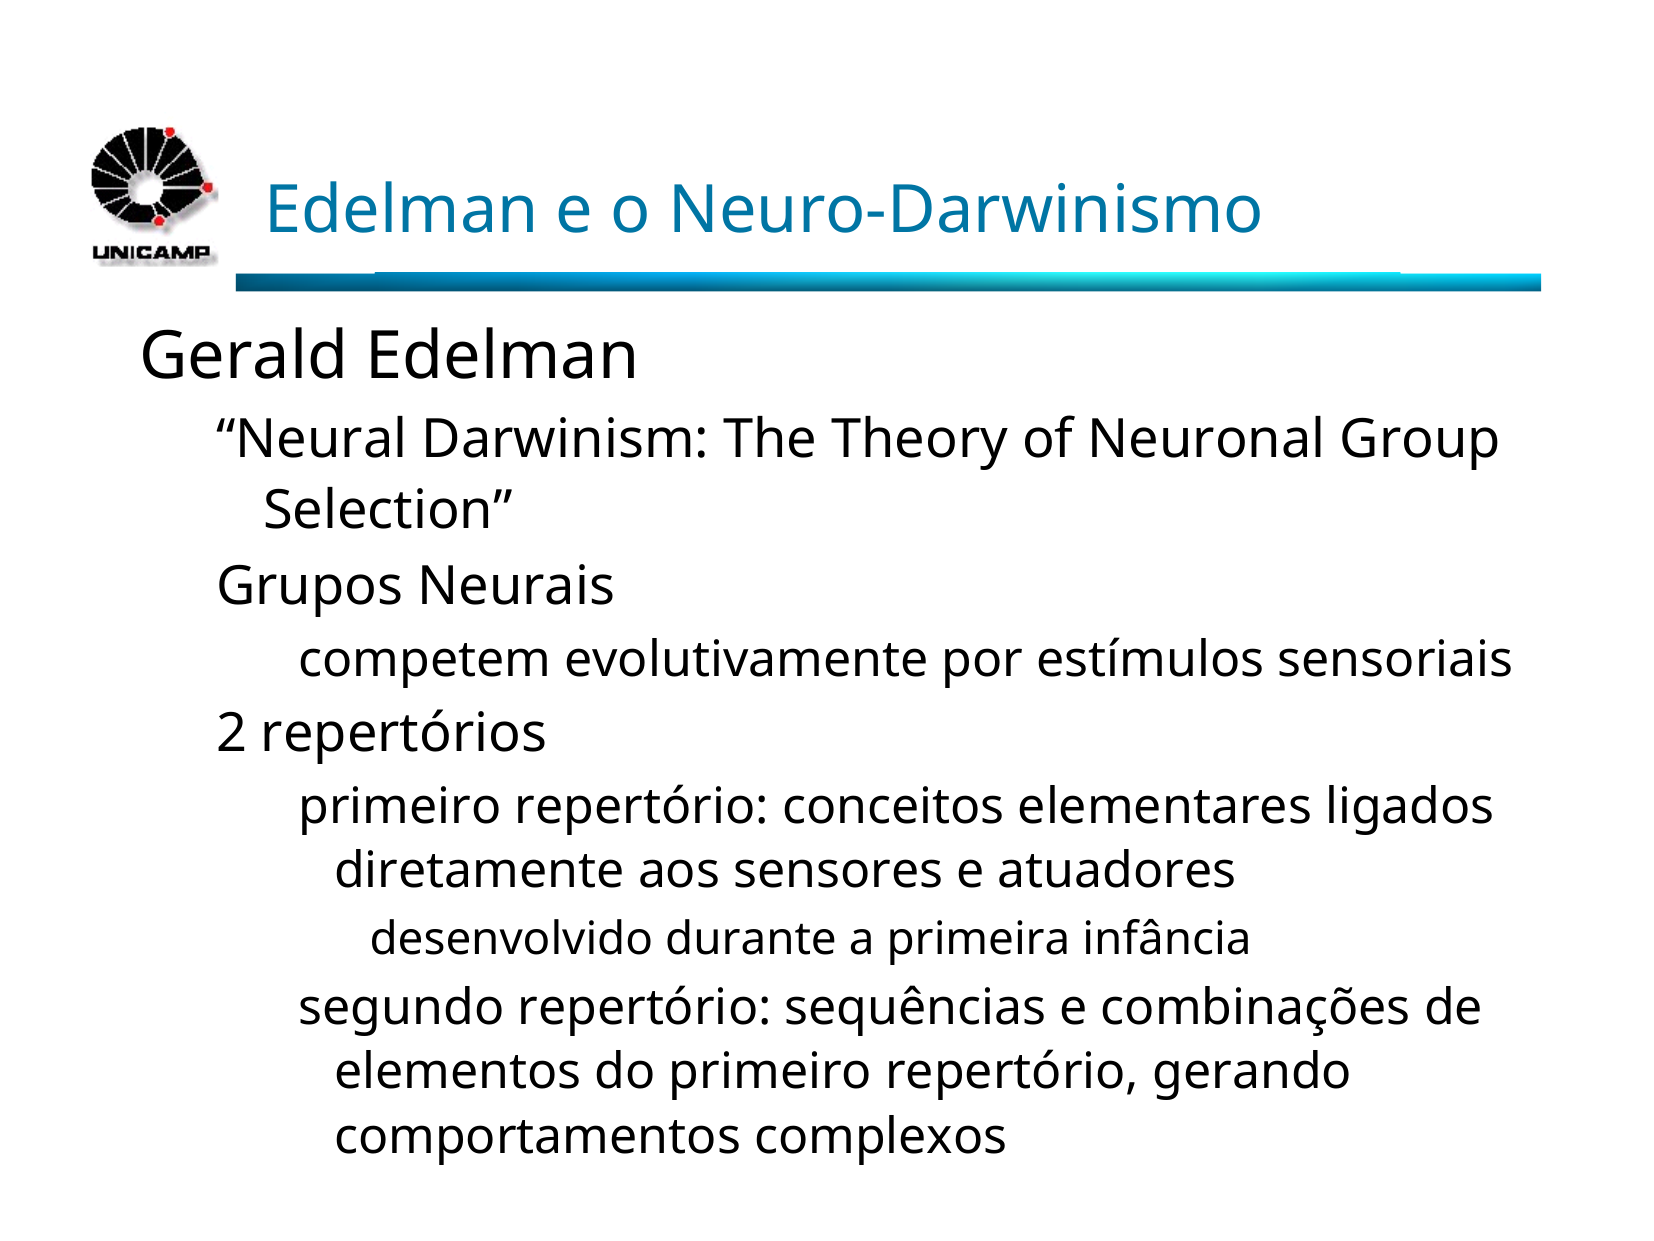

# Edelman e o Neuro-Darwinismo
Gerald Edelman
“Neural Darwinism: The Theory of Neuronal Group Selection”
Grupos Neurais
competem evolutivamente por estímulos sensoriais
2 repertórios
primeiro repertório: conceitos elementares ligados diretamente aos sensores e atuadores
desenvolvido durante a primeira infância
segundo repertório: sequências e combinações de elementos do primeiro repertório, gerando comportamentos complexos